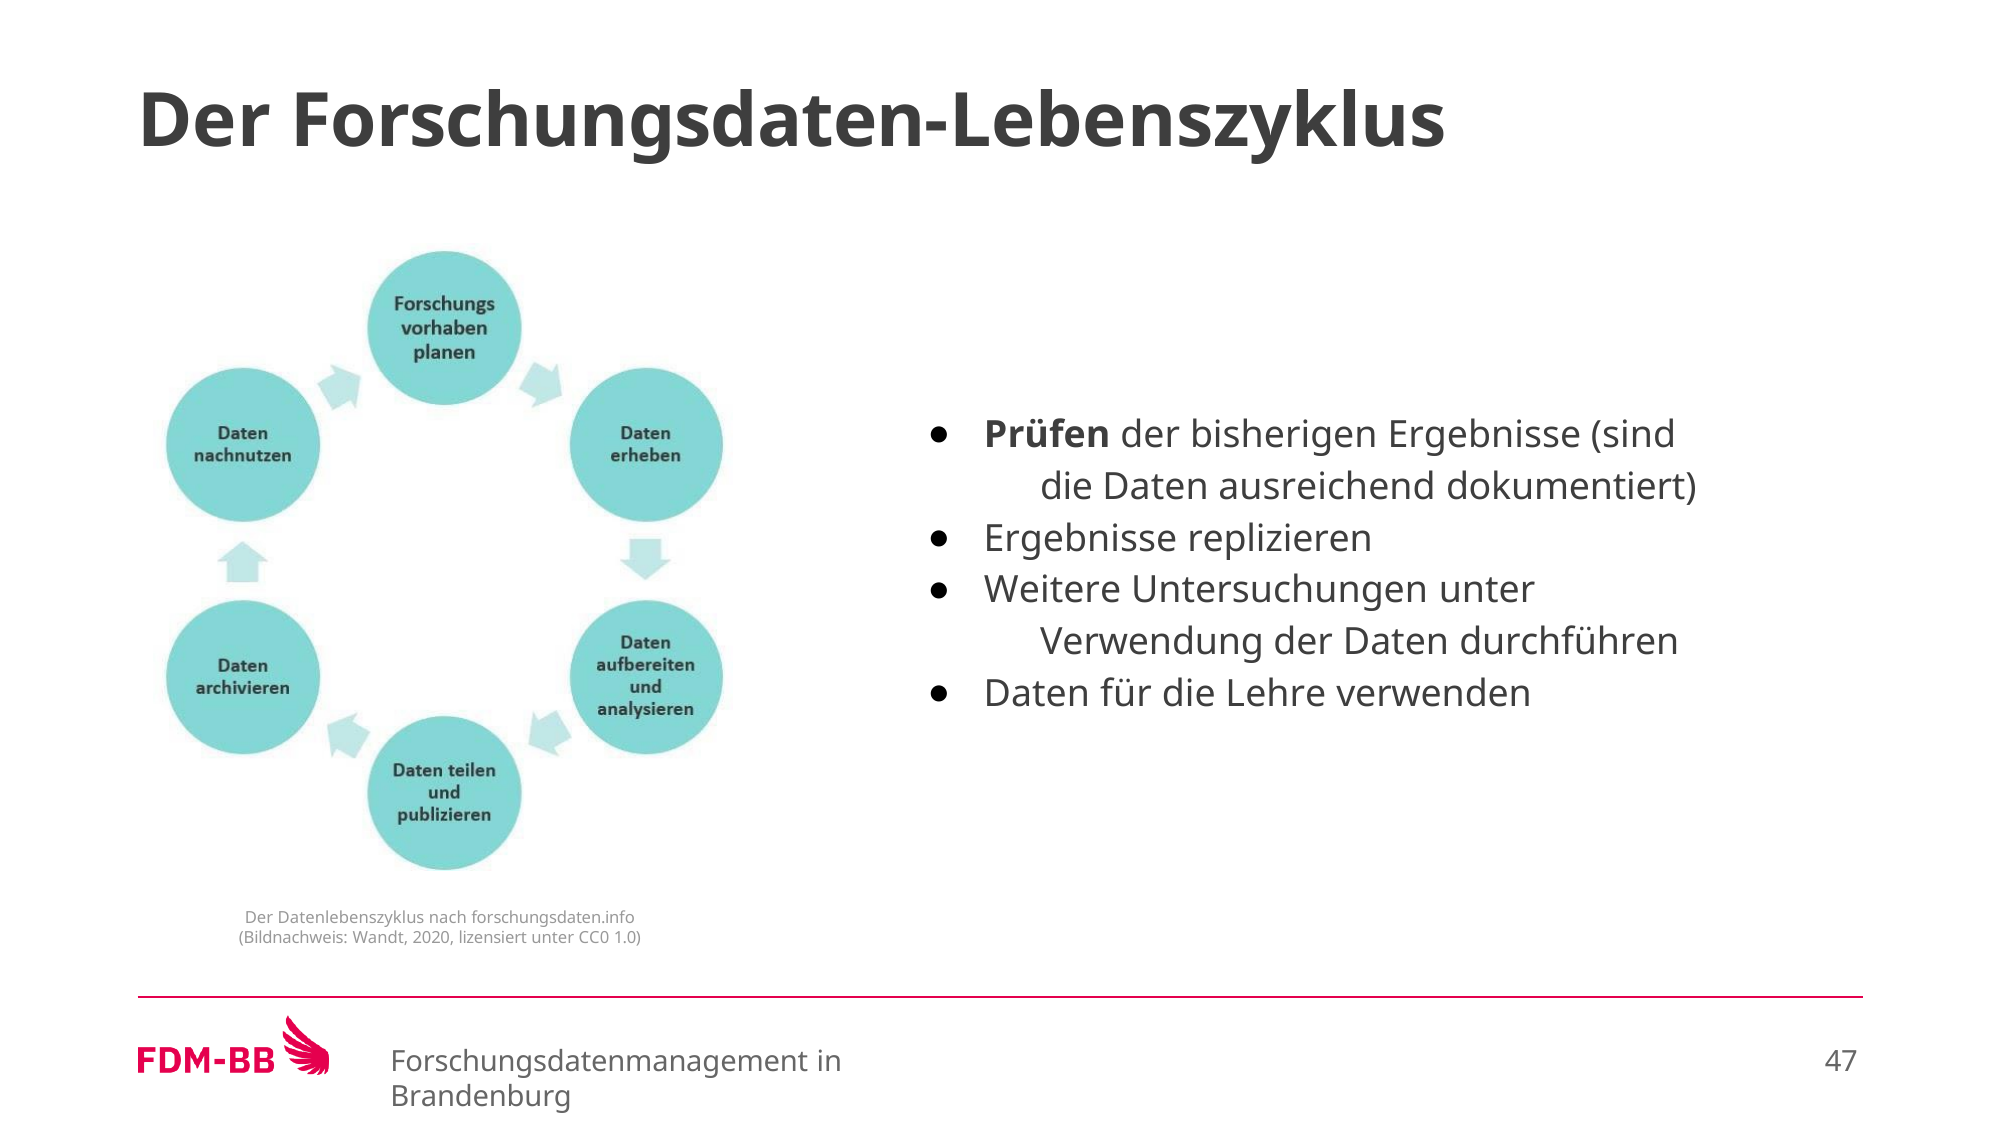

# Der Forschungsdaten-Lebenszyklus
Prüfen der bisherigen Ergebnisse (sind die Daten ausreichend dokumentiert)
Ergebnisse replizieren
Weitere Untersuchungen unter Verwendung der Daten durchführen
Daten für die Lehre verwenden
Der Datenlebenszyklus nach forschungsdaten.info
(Bildnachweis: Wandt, 2020, lizensiert unter CC0 1.0)
Forschungsdatenmanagement in Brandenburg